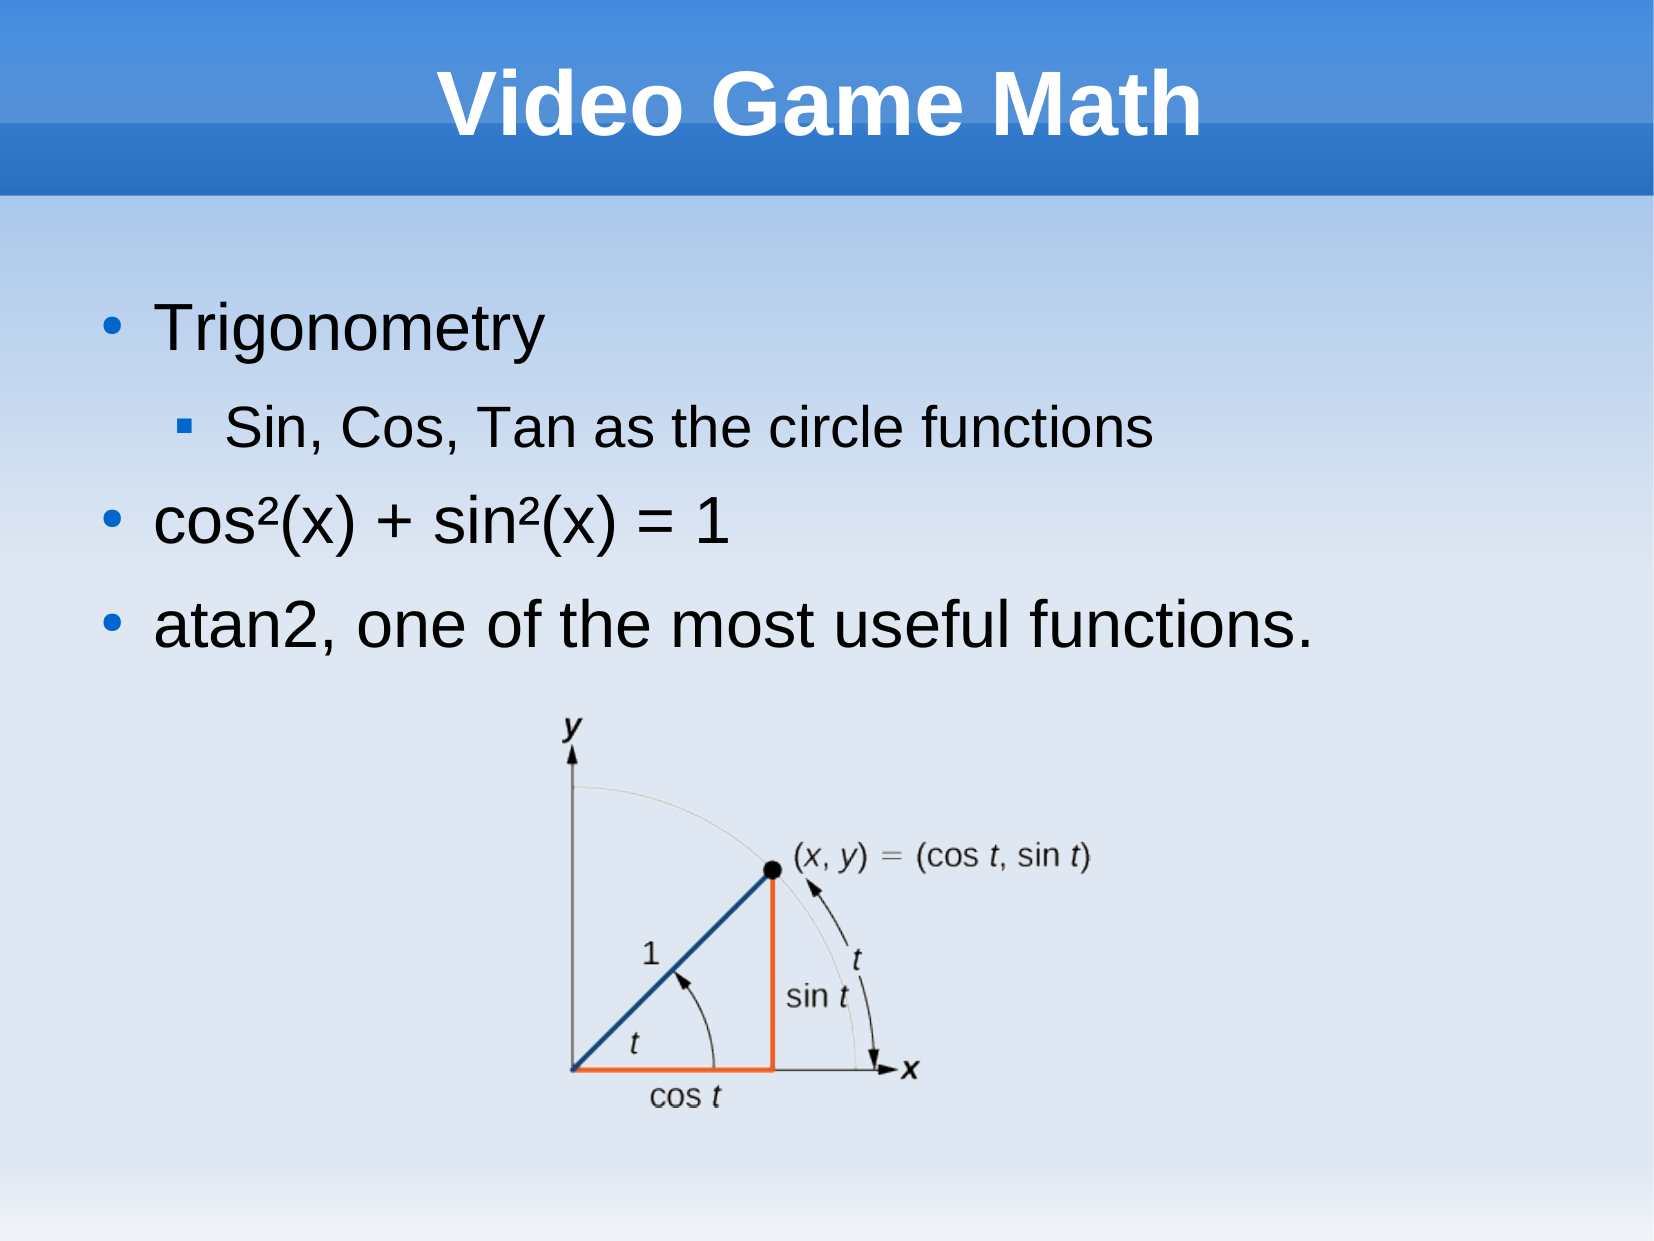

Video Game Math
# Trigonometry
Sin, Cos, Tan as the circle functions
cos²(x) + sin²(x) = 1
atan2, one of the most useful functions.